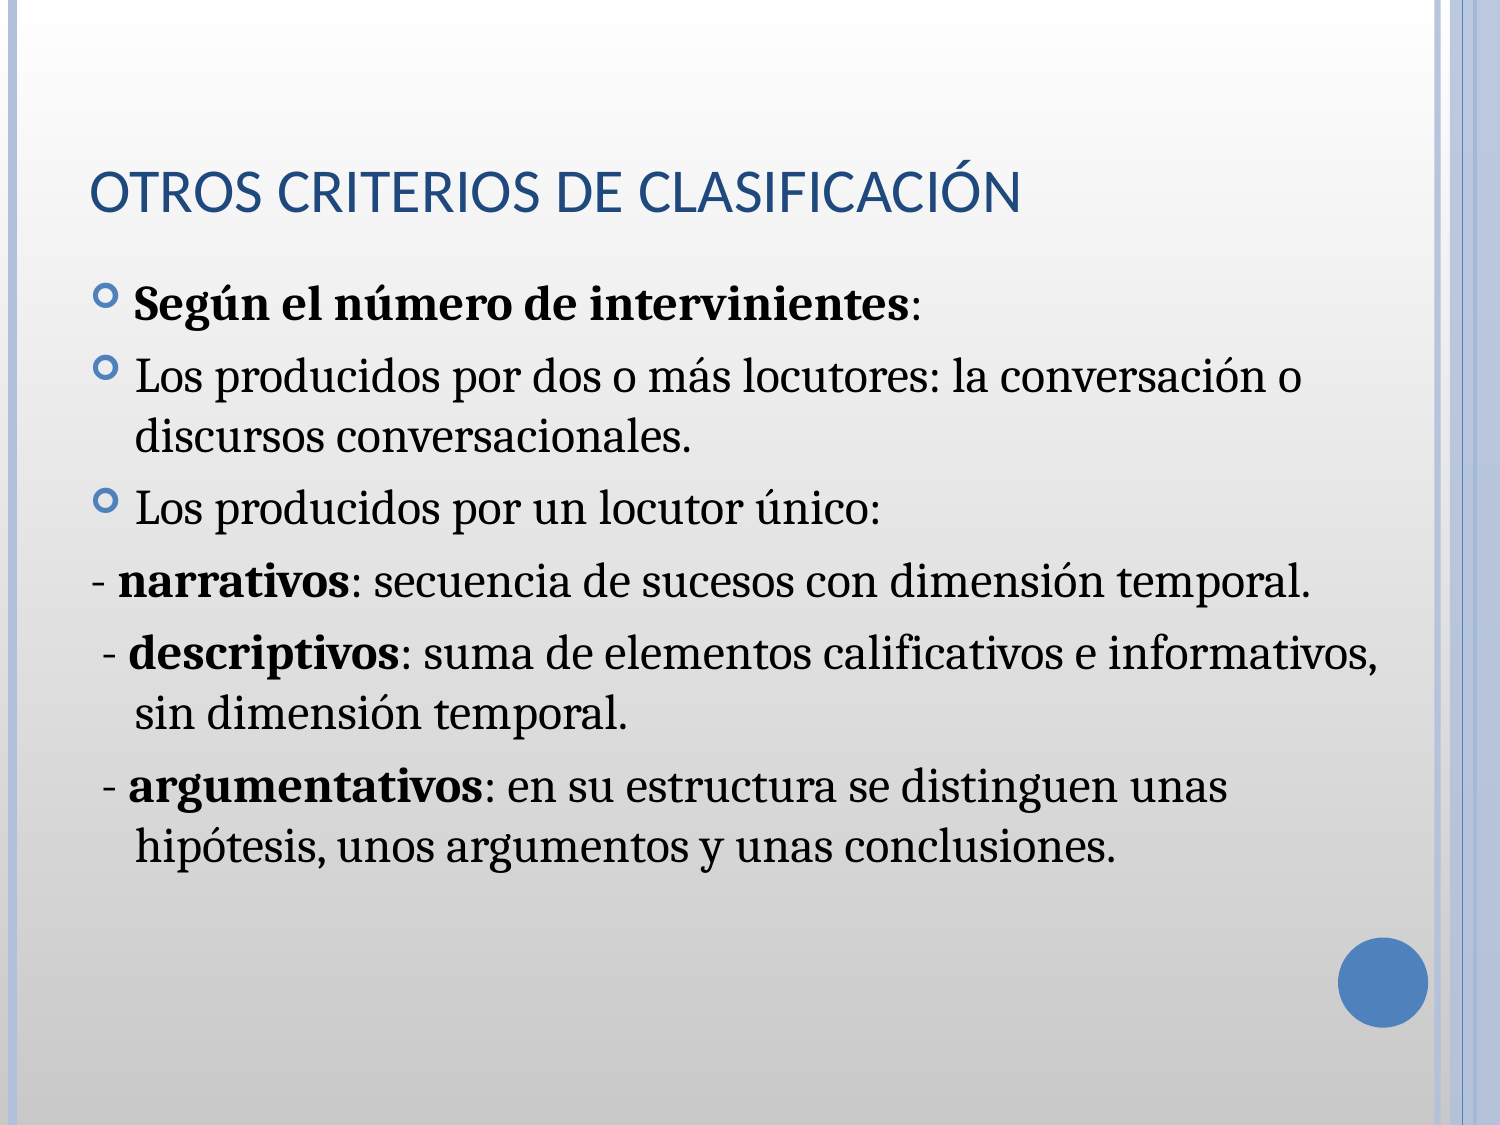

# OTROS CRITERIOS DE CLASIFICACIÓN
Según el número de intervinientes:
Los producidos por dos o más locutores: la conversación o discursos conversacionales.
Los producidos por un locutor único:
- narrativos: secuencia de sucesos con dimensión temporal.
 - descriptivos: suma de elementos calificativos e informativos, sin dimensión temporal.
 - argumentativos: en su estructura se distinguen unas hipótesis, unos argumentos y unas conclusiones.